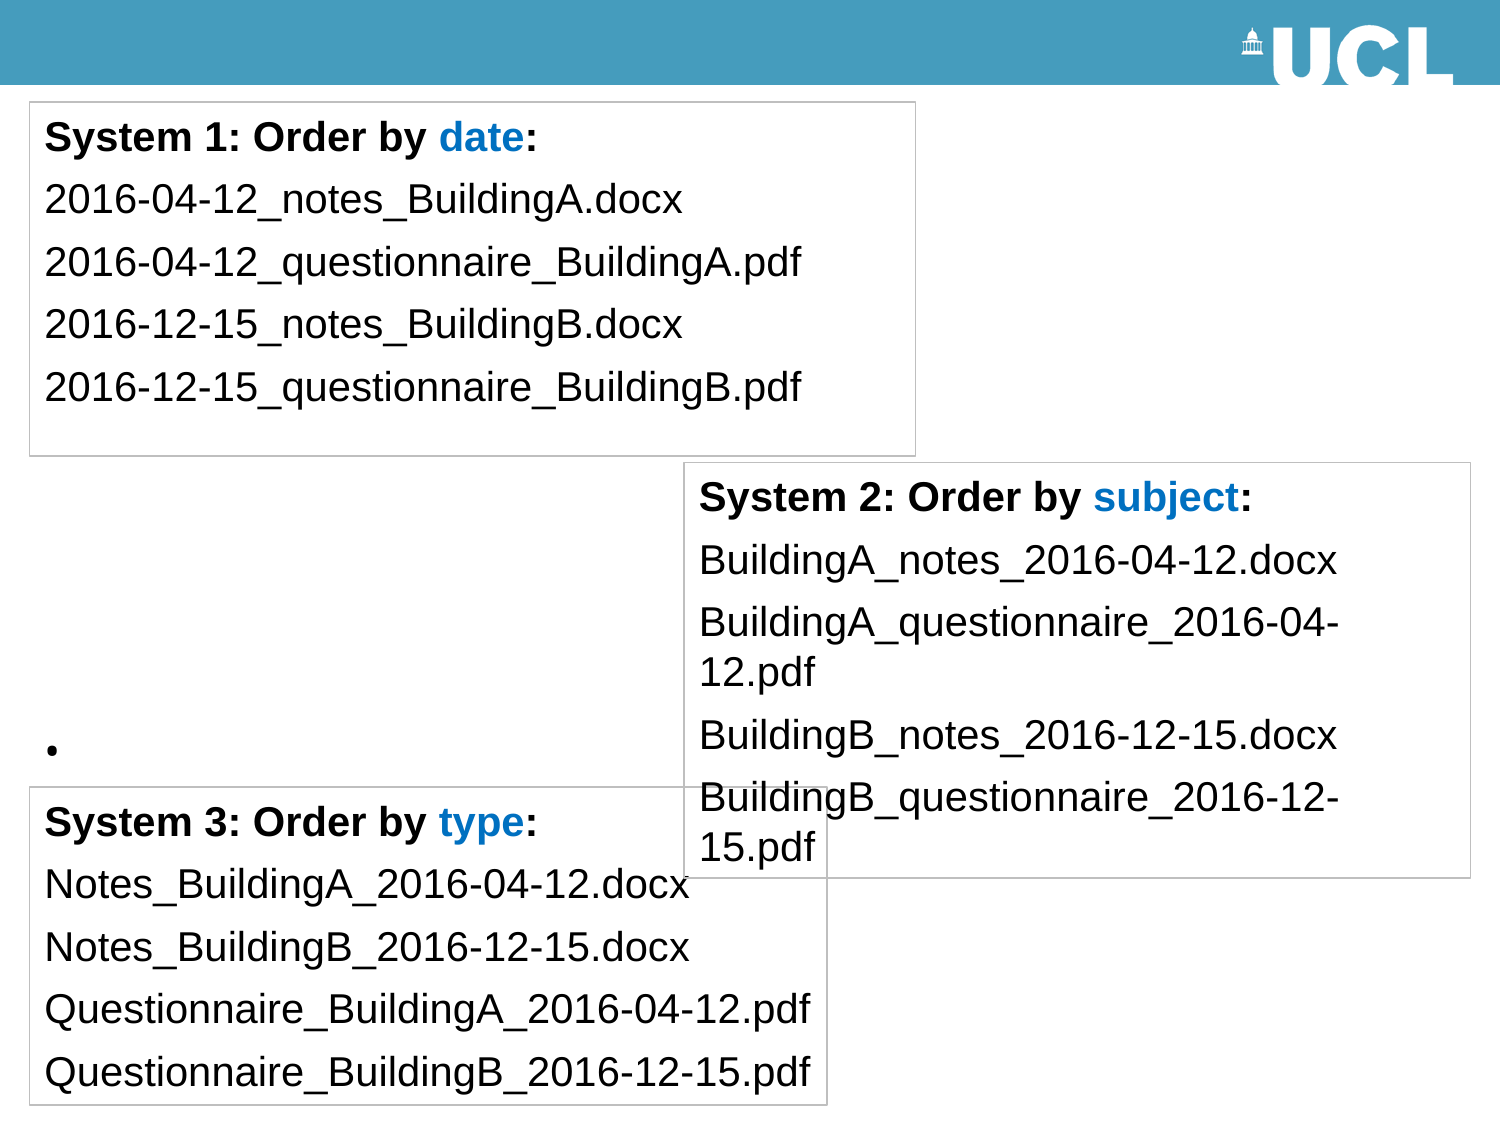

System 1: Order by date:
2016-04-12_notes_BuildingA.docx
2016-04-12_questionnaire_BuildingA.pdf
2016-12-15_notes_BuildingB.docx
2016-12-15_questionnaire_BuildingB.pdf
System 2: Order by subject:
BuildingA_notes_2016-04-12.docx
BuildingA_questionnaire_2016-04-12.pdf
BuildingB_notes_2016-12-15.docx
BuildingB_questionnaire_2016-12-15.pdf
System 3: Order by type:
Notes_BuildingA_2016-04-12.docx
Notes_BuildingB_2016-12-15.docx
Questionnaire_BuildingA_2016-04-12.pdf
Questionnaire_BuildingB_2016-12-15.pdf